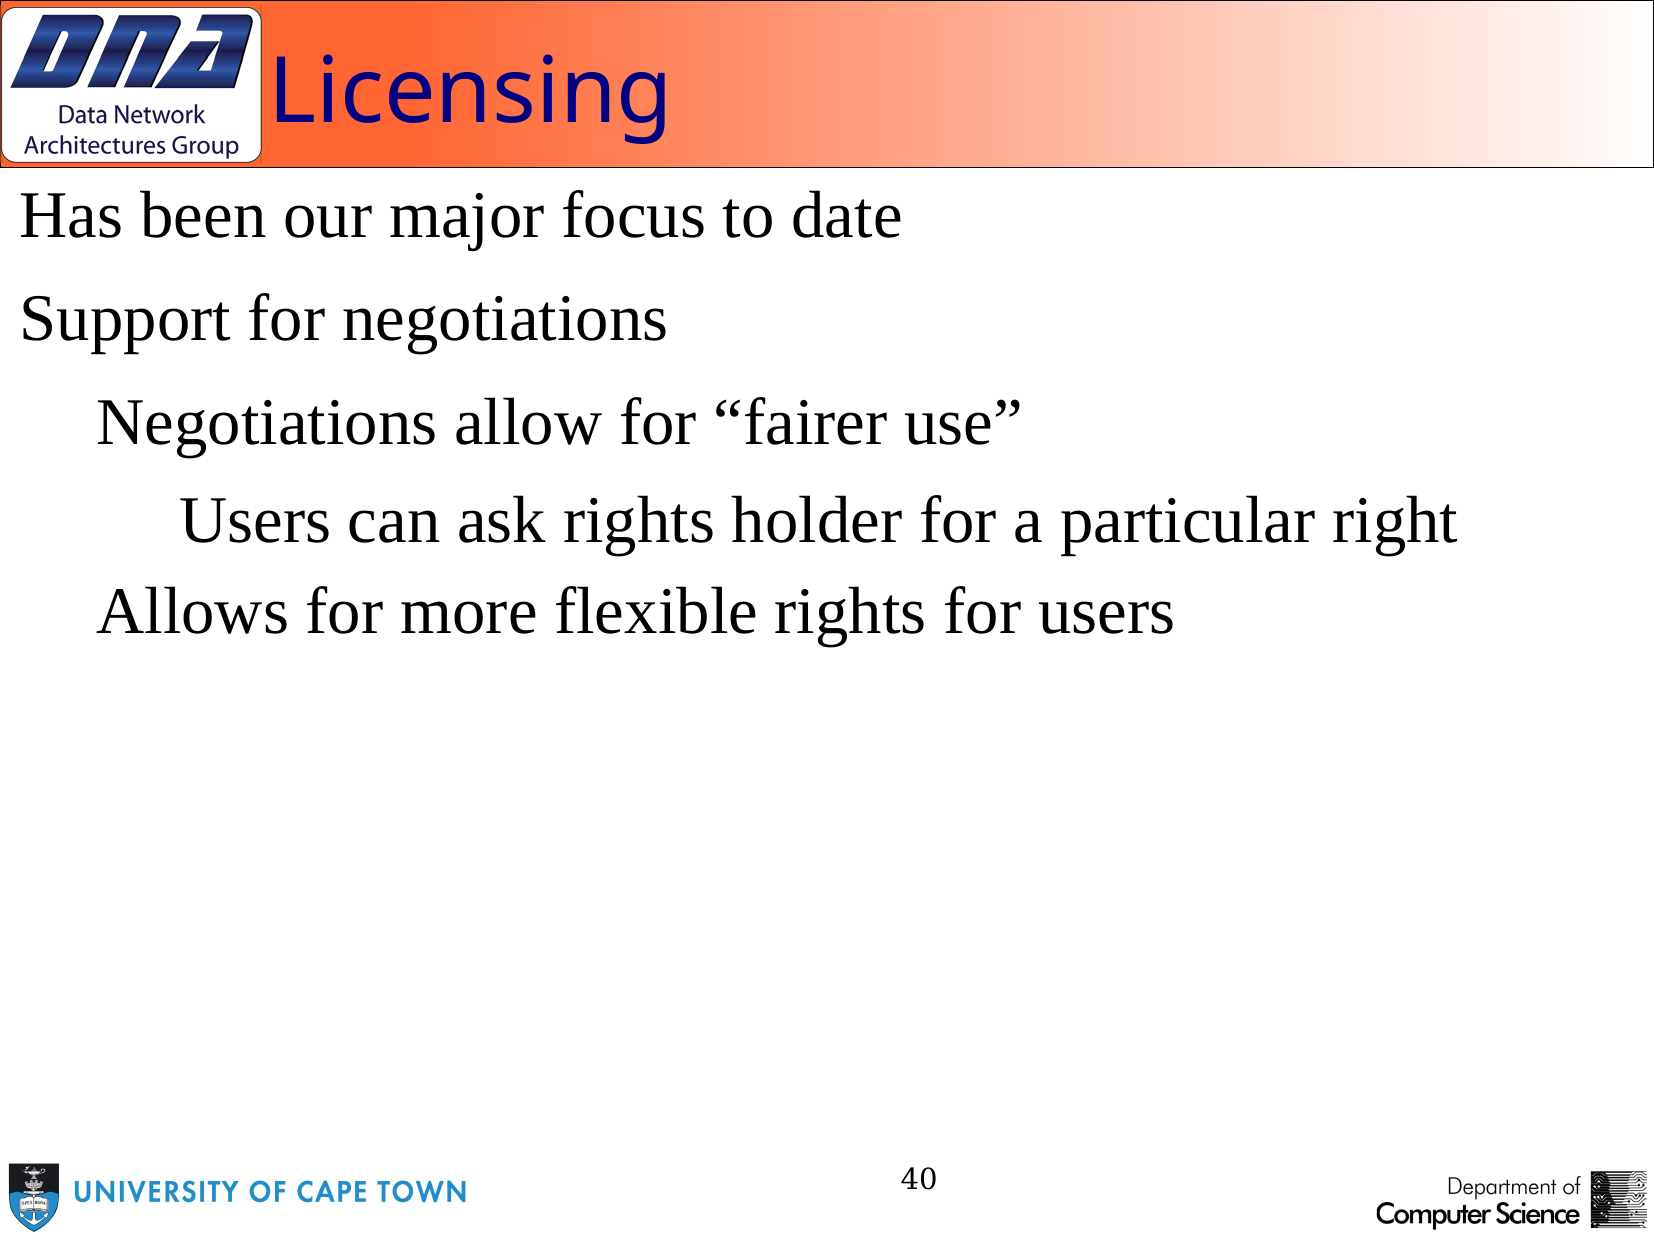

# Licensing
Has been our major focus to date
Support for negotiations
Negotiations allow for “fairer use”
Users can ask rights holder for a particular right
Allows for more flexible rights for users
40